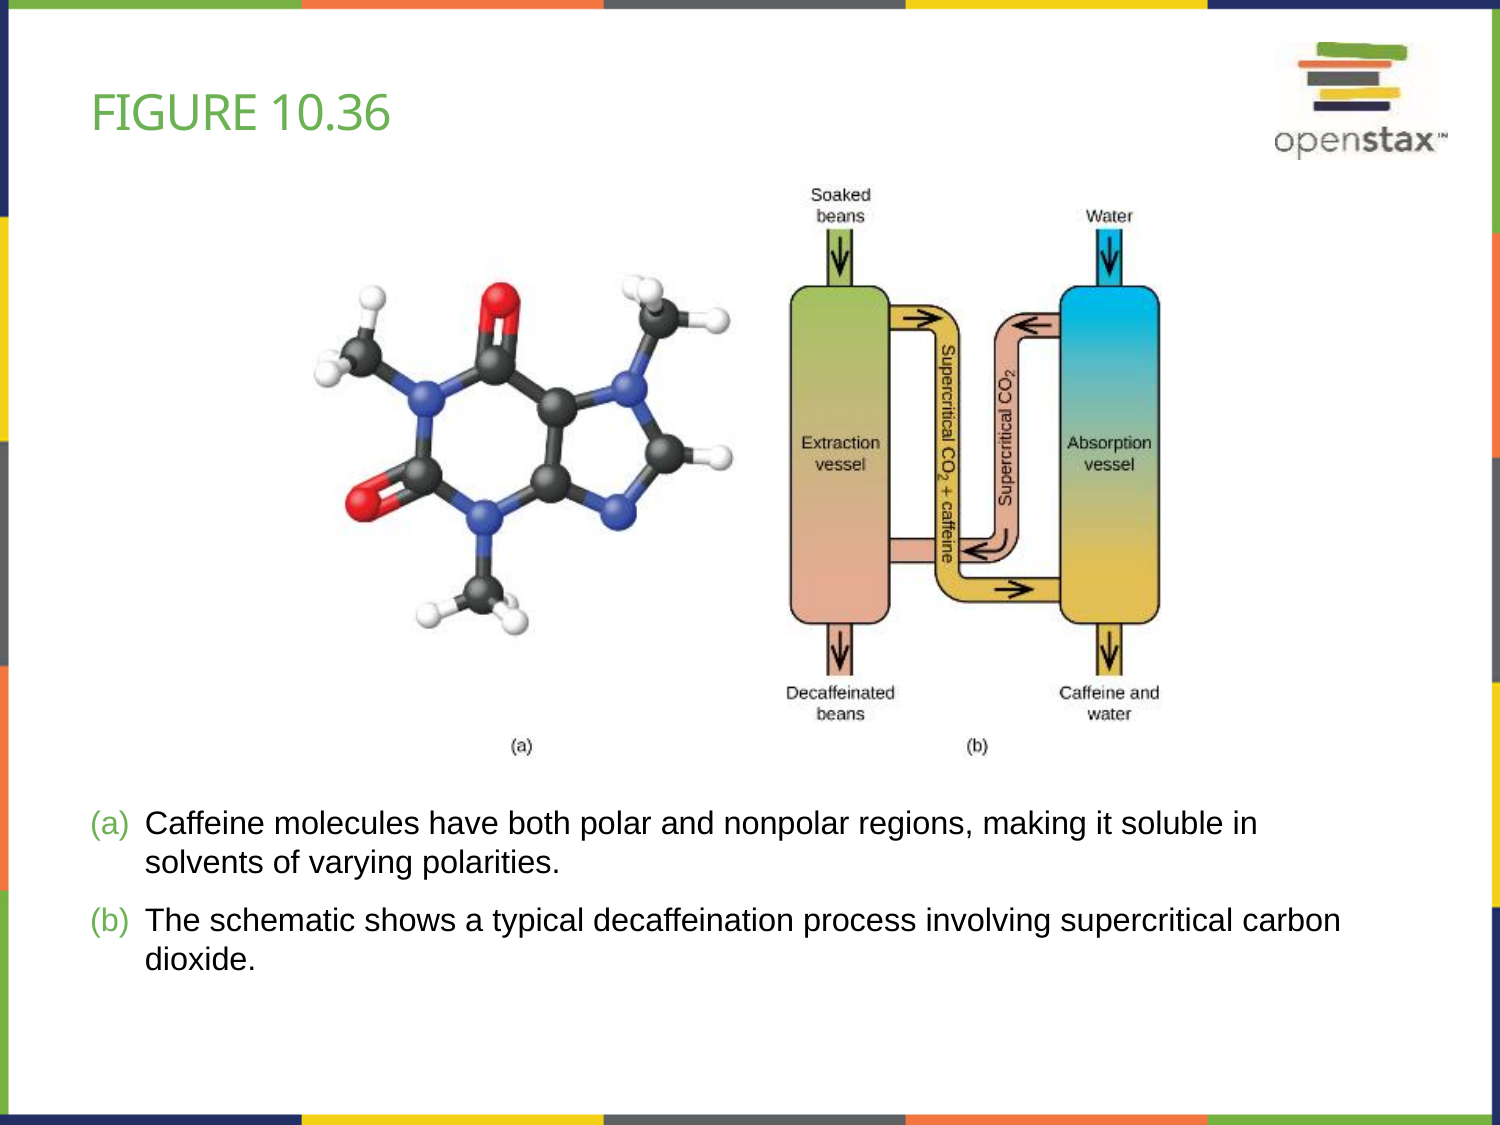

# Figure 10.36
Caffeine molecules have both polar and nonpolar regions, making it soluble in solvents of varying polarities.
The schematic shows a typical decaffeination process involving supercritical carbon dioxide.